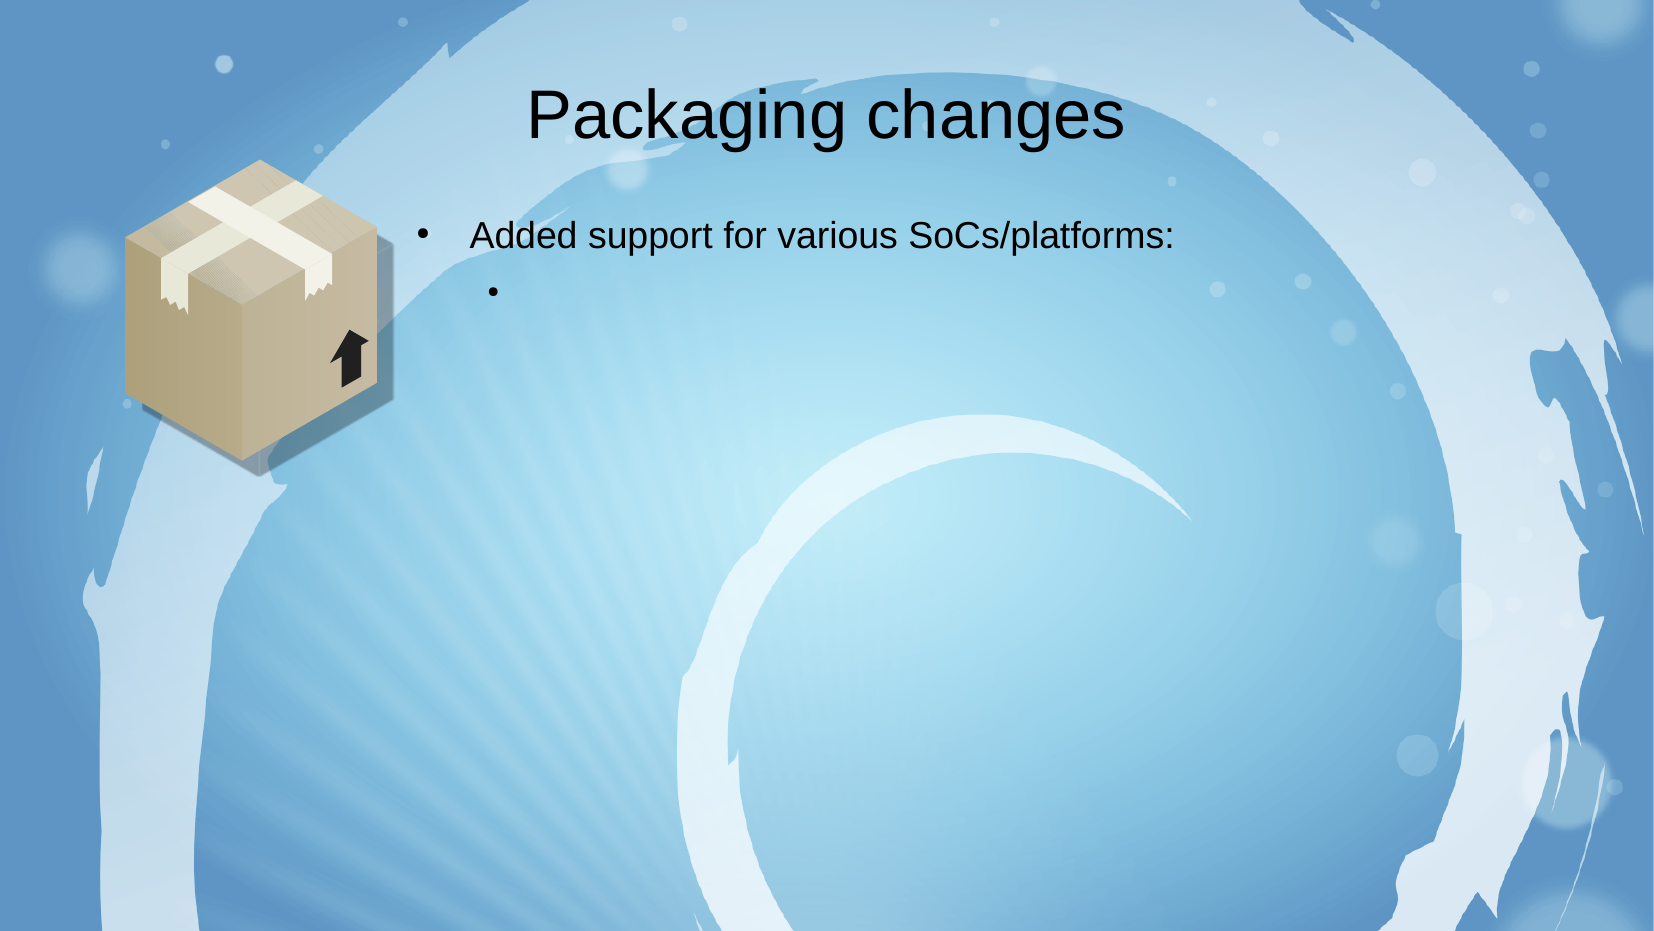

# Packaging changes
Added support for various SoCs/platforms: